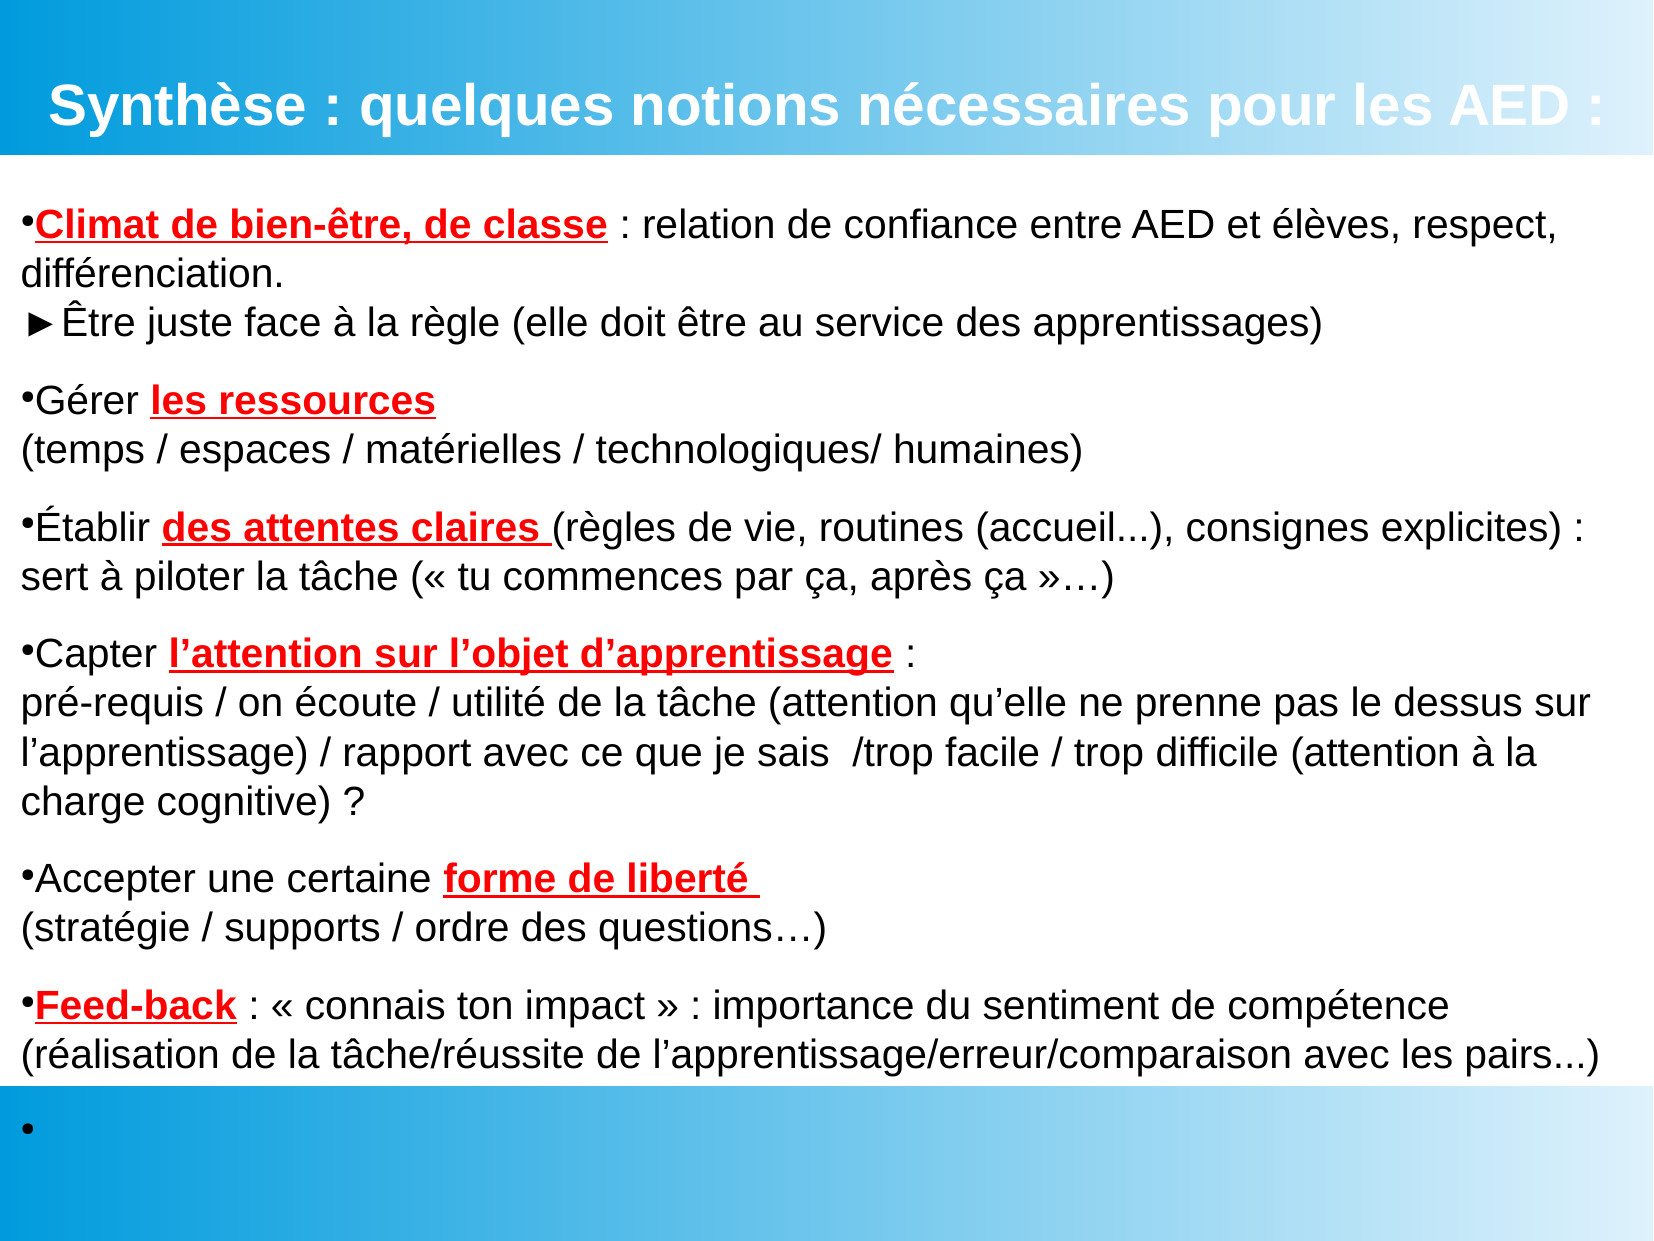

# Synthèse : quelques notions nécessaires pour les AED :
Climat de bien-être, de classe : relation de confiance entre AED et élèves, respect, différenciation.
►Être juste face à la règle (elle doit être au service des apprentissages)
Gérer les ressources
(temps / espaces / matérielles / technologiques/ humaines)
Établir des attentes claires (règles de vie, routines (accueil...), consignes explicites) : sert à piloter la tâche (« tu commences par ça, après ça »…)
Capter l’attention sur l’objet d’apprentissage :
pré-requis / on écoute / utilité de la tâche (attention qu’elle ne prenne pas le dessus sur l’apprentissage) / rapport avec ce que je sais /trop facile / trop difficile (attention à la charge cognitive) ?
Accepter une certaine forme de liberté
(stratégie / supports / ordre des questions…)
Feed-back : « connais ton impact » : importance du sentiment de compétence (réalisation de la tâche/réussite de l’apprentissage/erreur/comparaison avec les pairs...)